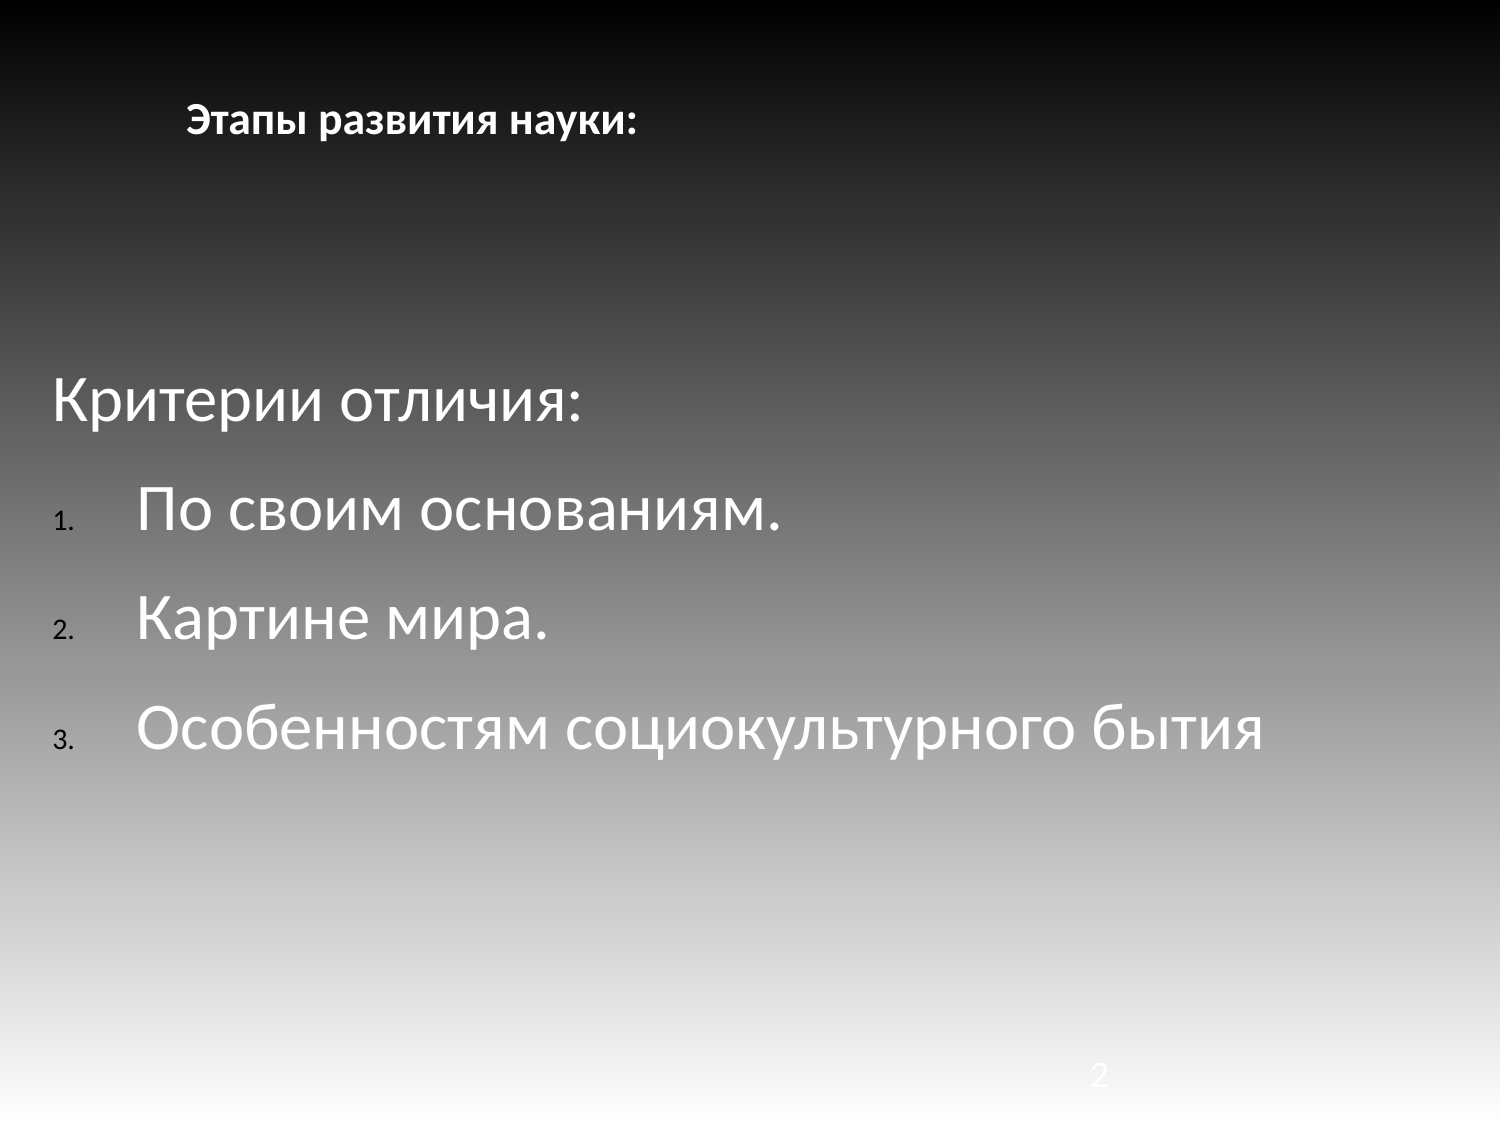

Этапы развития науки:
# Критерии отличия:
По своим основаниям.
Картине мира.
Особенностям социокультурного бытия